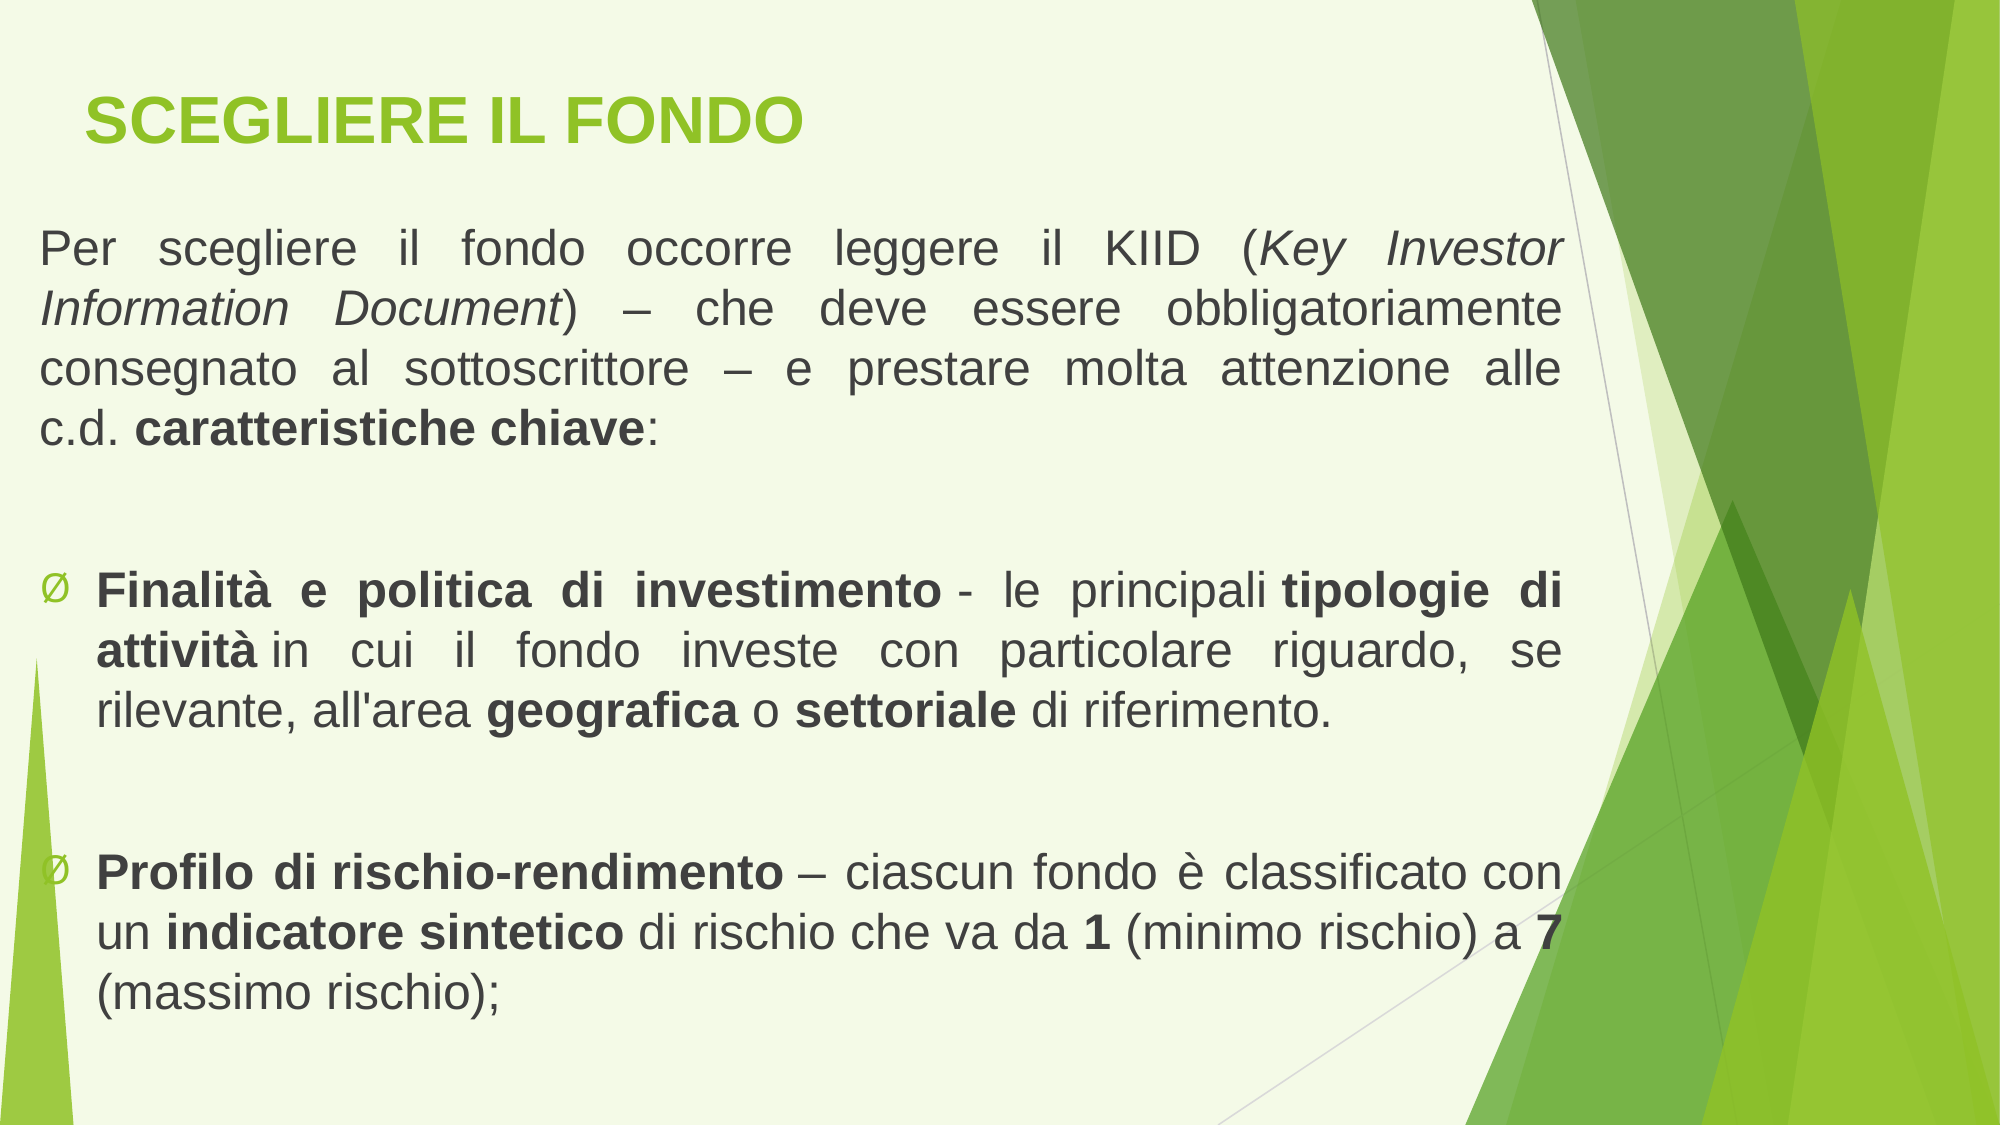

# SCEGLIERE IL FONDO
Per scegliere il fondo occorre leggere il KIID (Key Investor Information Document) – che deve essere obbligatoriamente consegnato al sottoscrittore – e prestare molta attenzione alle c.d. caratteristiche chiave:
Finalità e politica di investimento - le principali tipologie di attività in cui il fondo investe con particolare riguardo, se rilevante, all'area geografica o settoriale di riferimento.
Profilo di rischio-rendimento – ciascun fondo è classificato con un indicatore sintetico di rischio che va da 1 (minimo rischio) a 7 (massimo rischio);